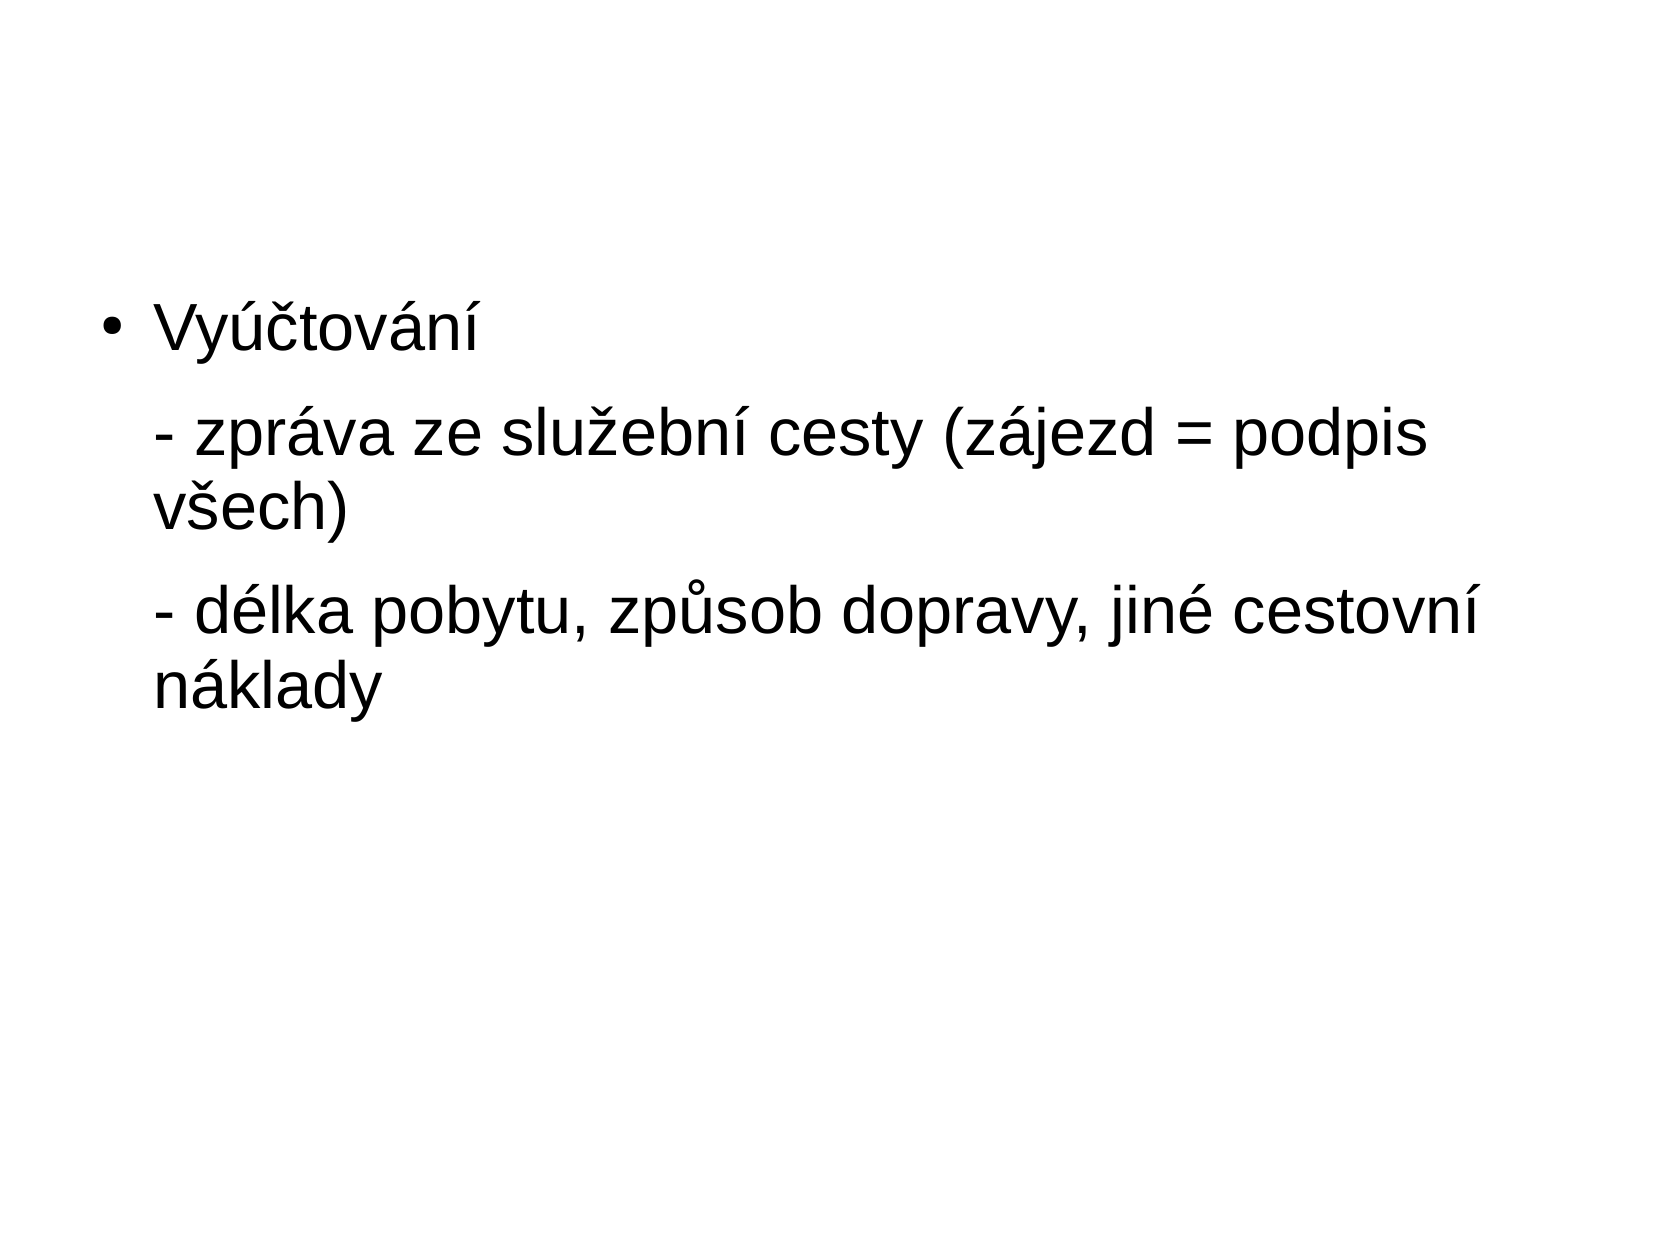

#
Vyúčtování
- zpráva ze služební cesty (zájezd = podpis všech)
- délka pobytu, způsob dopravy, jiné cestovní náklady